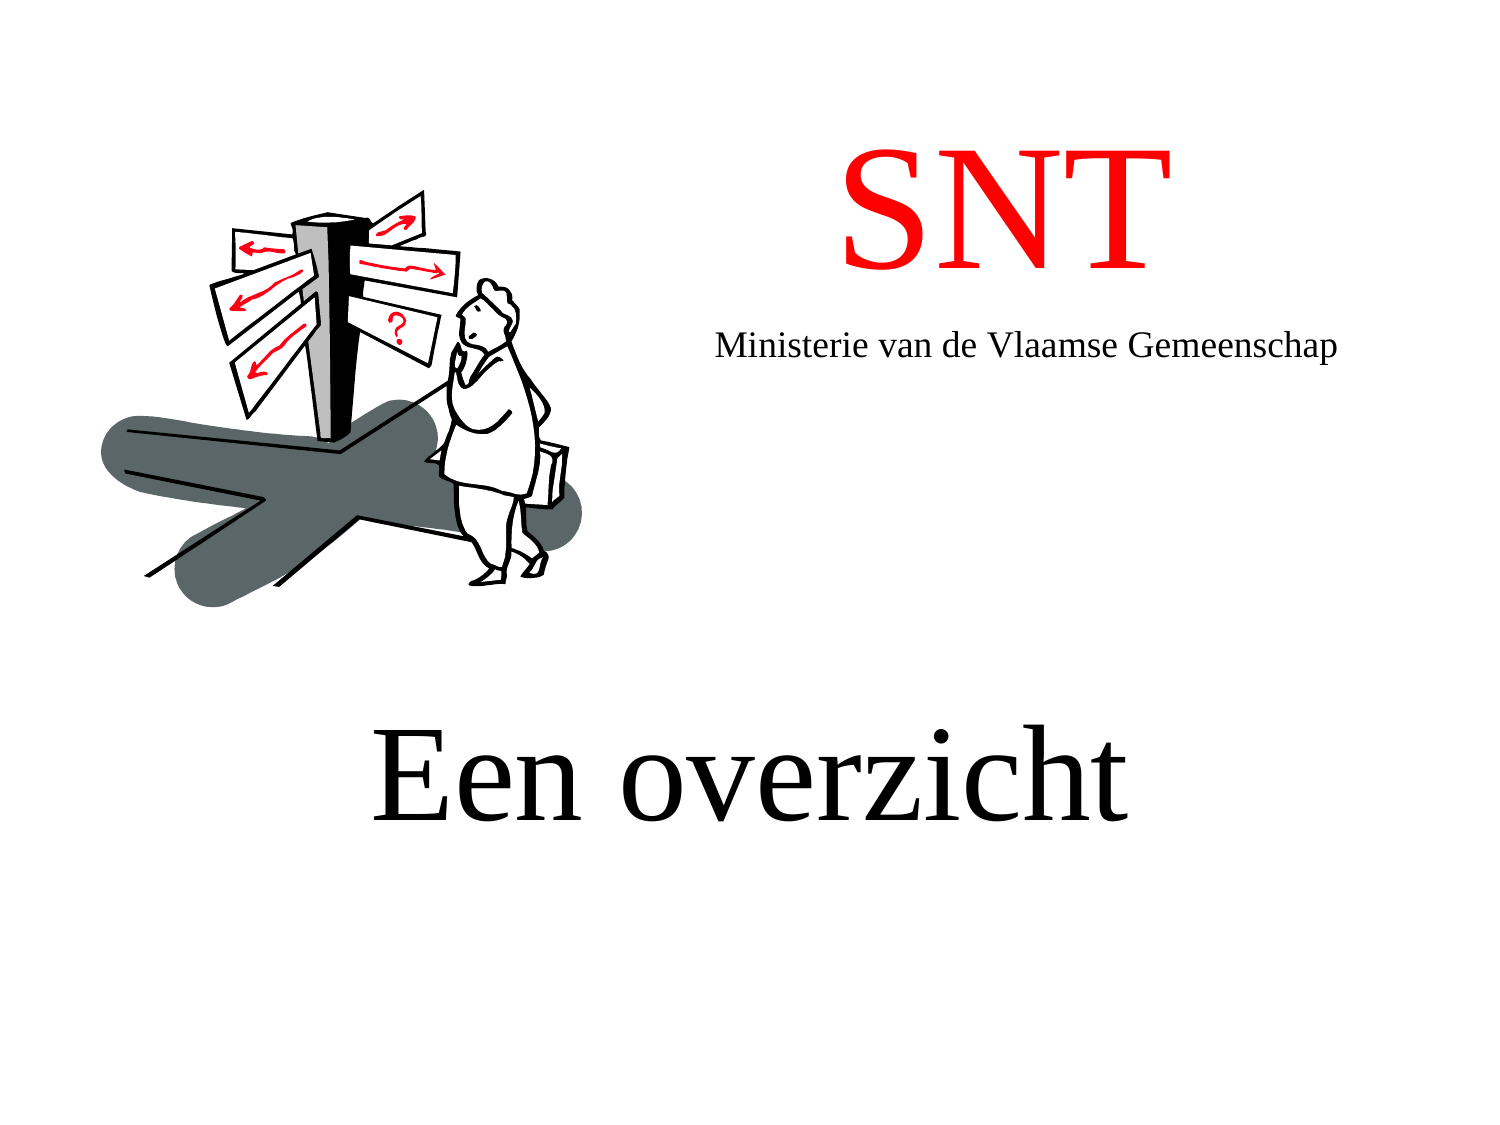

# SNT
Ministerie van de Vlaamse Gemeenschap
Een overzicht